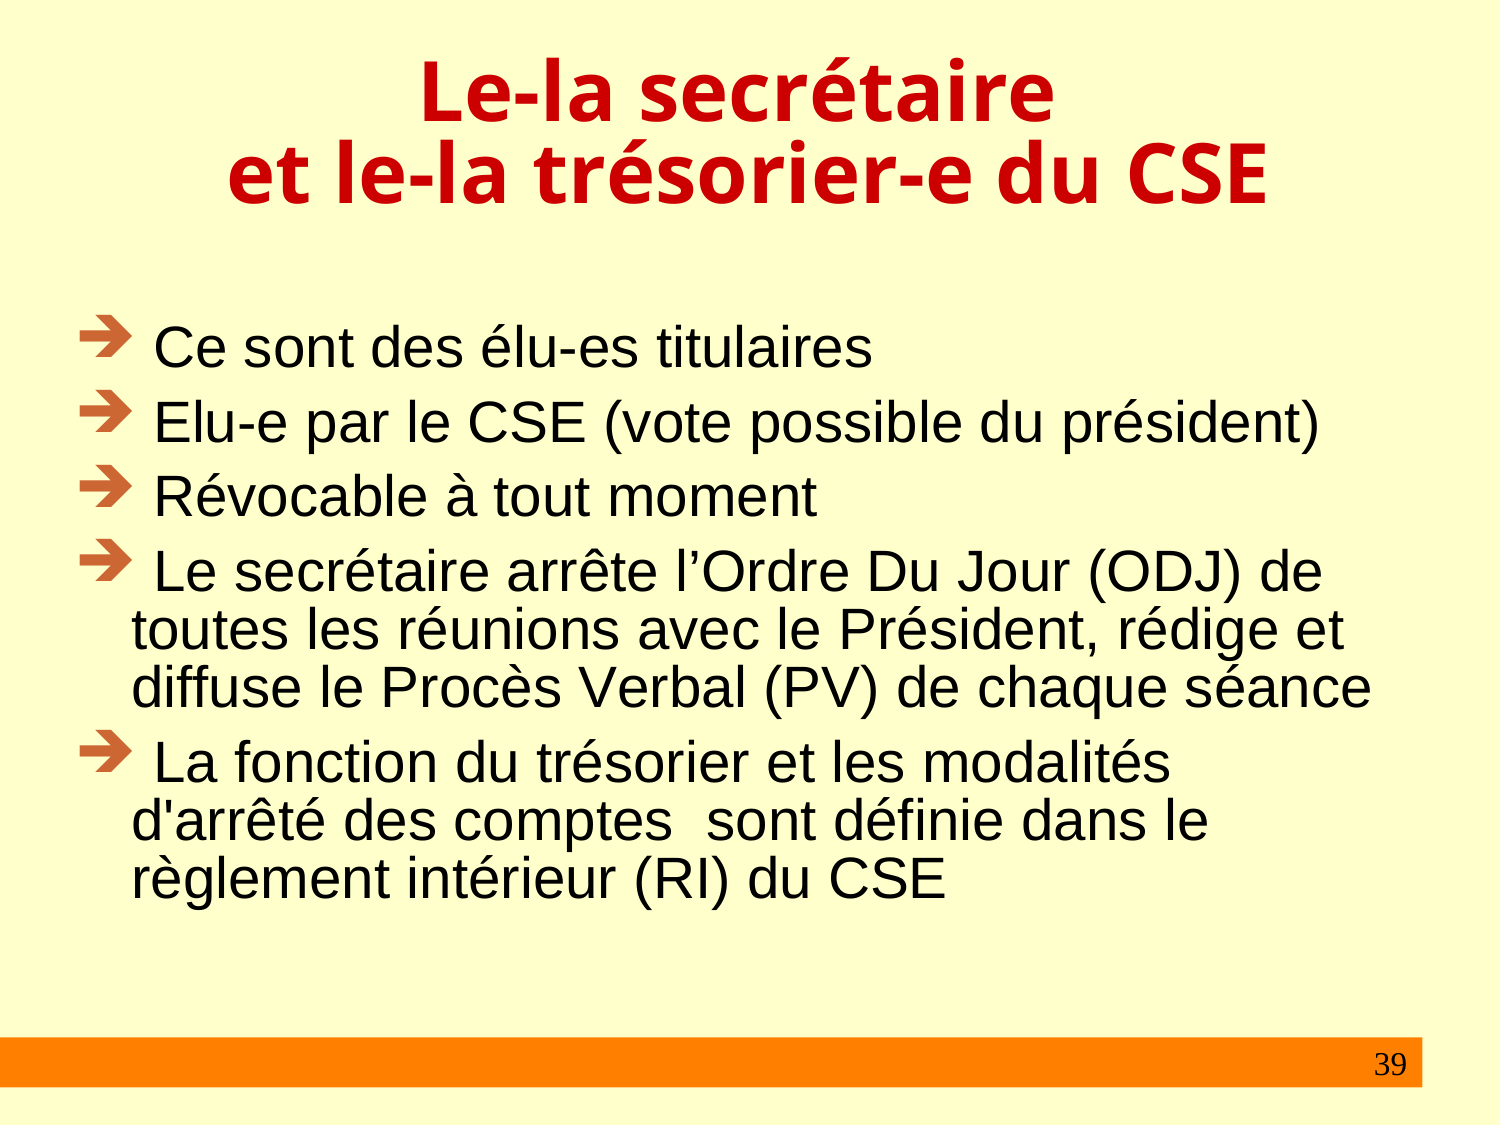

# Le-la secrétaire et le-la trésorier-e du CSE
 Ce sont des élu-es titulaires
 Elu-e par le CSE (vote possible du président)
 Révocable à tout moment
 Le secrétaire arrête l’Ordre Du Jour (ODJ) de toutes les réunions avec le Président, rédige et diffuse le Procès Verbal (PV) de chaque séance
 La fonction du trésorier et les modalités d'arrêté des comptes sont définie dans le règlement intérieur (RI) du CSE